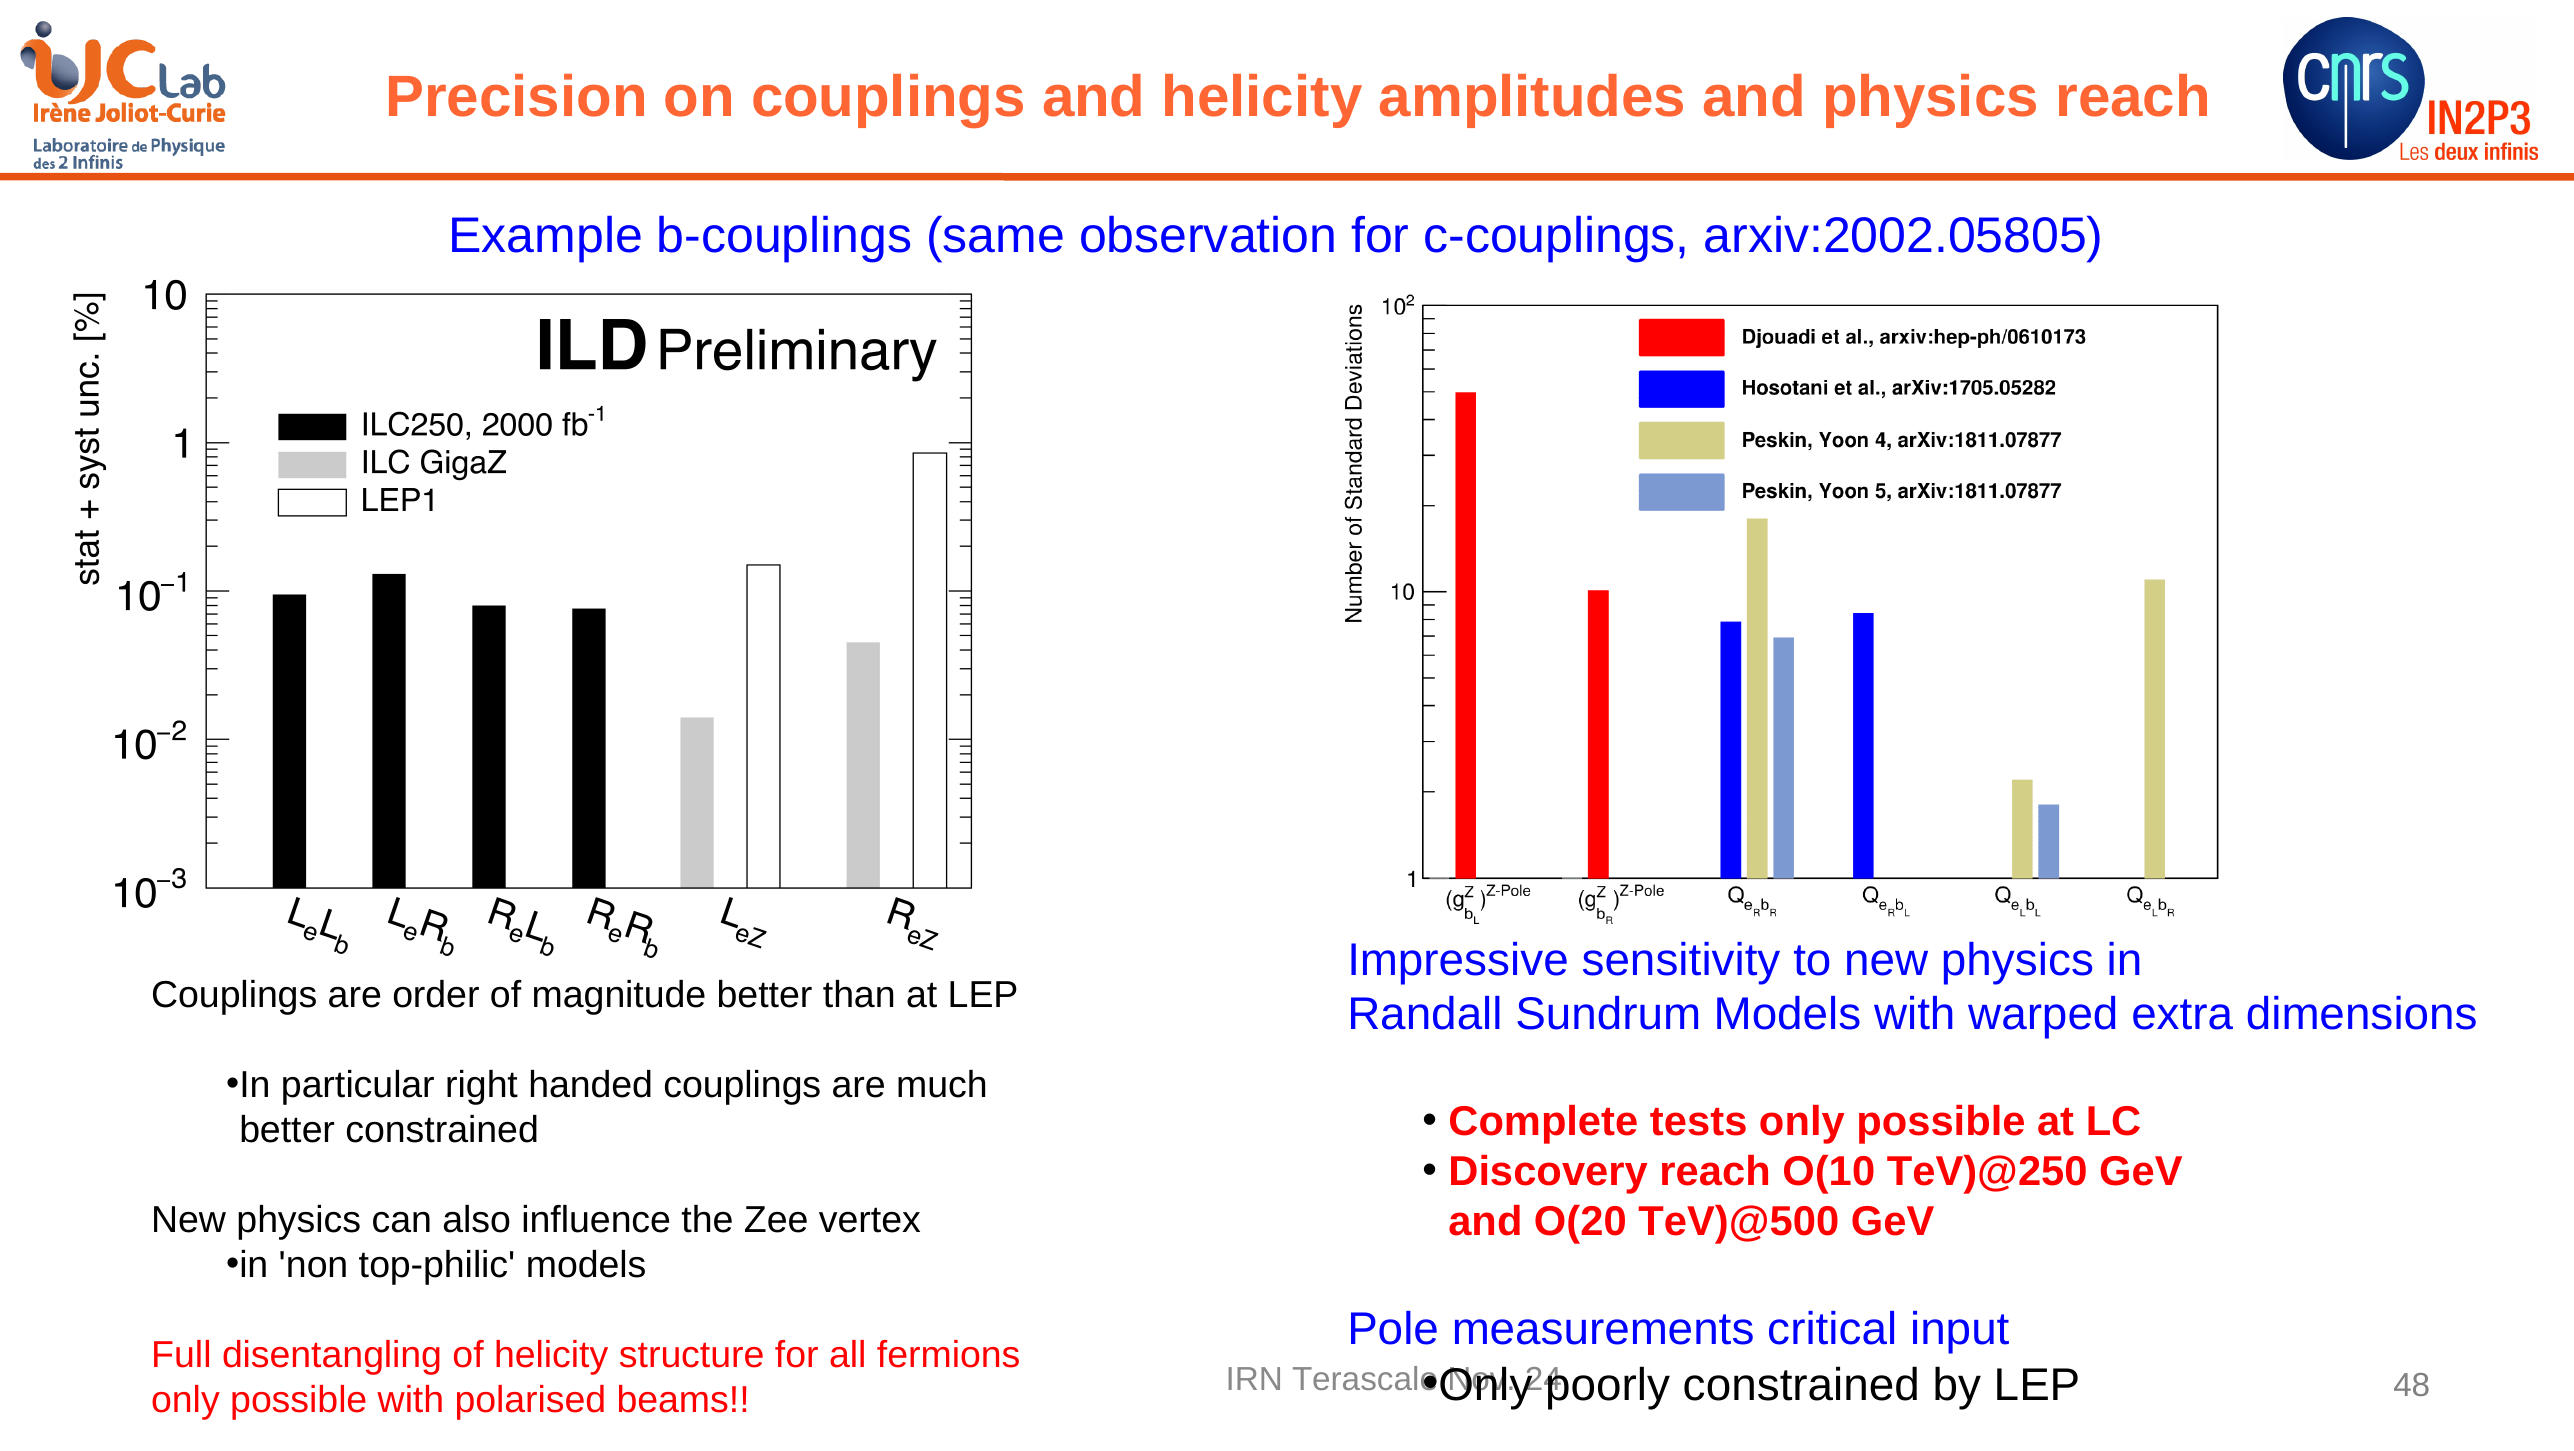

# Precision on couplings and helicity amplitudes and physics reach
Example b-couplings (same observation for c-couplings, arxiv:2002.05805)
Impressive sensitivity to new physics in
Randall Sundrum Models with warped extra dimensions
 Complete tests only possible at LC
 Discovery reach O(10 TeV)@250 GeV
 and O(20 TeV)@500 GeV
Pole measurements critical input
Only poorly constrained by LEP
Couplings are order of magnitude better than at LEP
In particular right handed couplings are much
better constrained
New physics can also influence the Zee vertex
in 'non top-philic' models
Full disentangling of helicity structure for all fermions
only possible with polarised beams!!
48